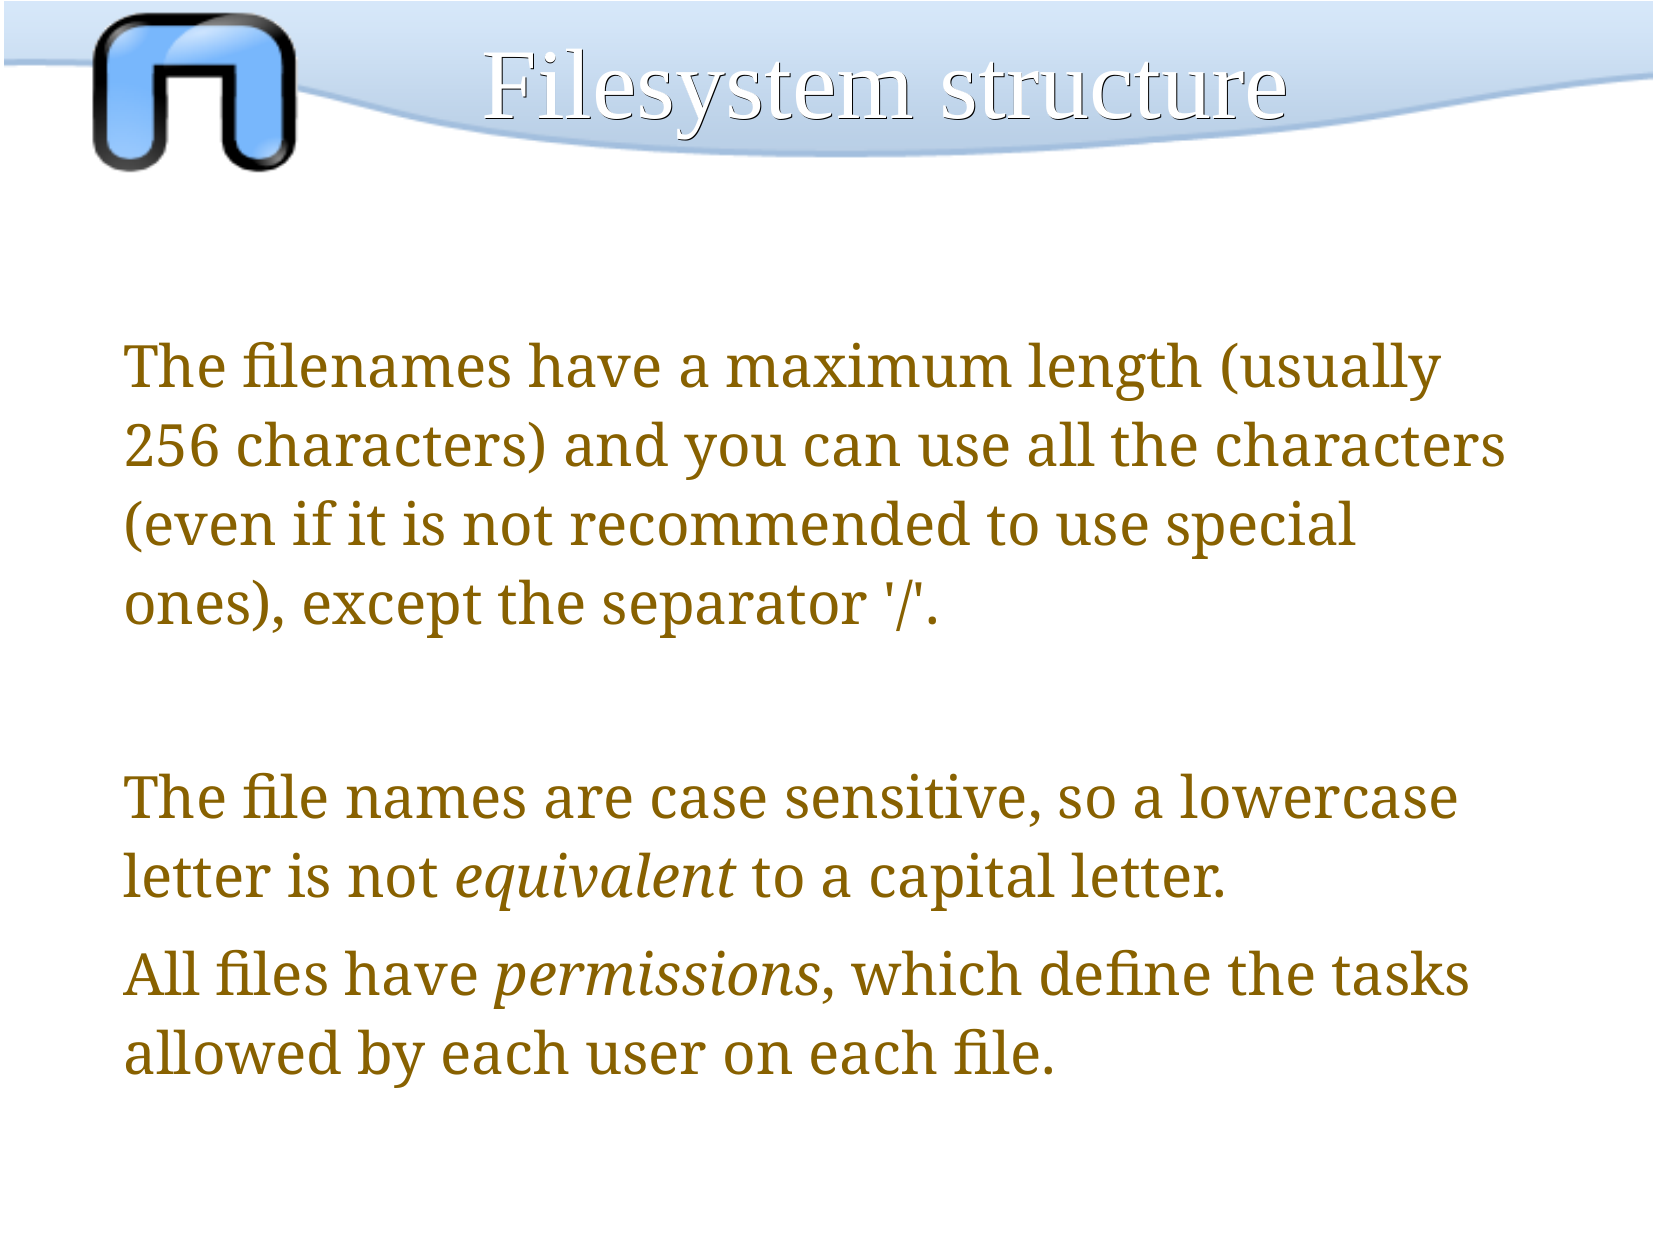

Filesystem structure
# The filenames have a maximum length (usually 256 characters) and you can use all the characters (even if it is not recommended to use special ones), except the separator '/'.
The file names are case sensitive, so a lowercase letter is not equivalent to a capital letter.
All files have permissions, which define the tasks allowed by each user on each file.